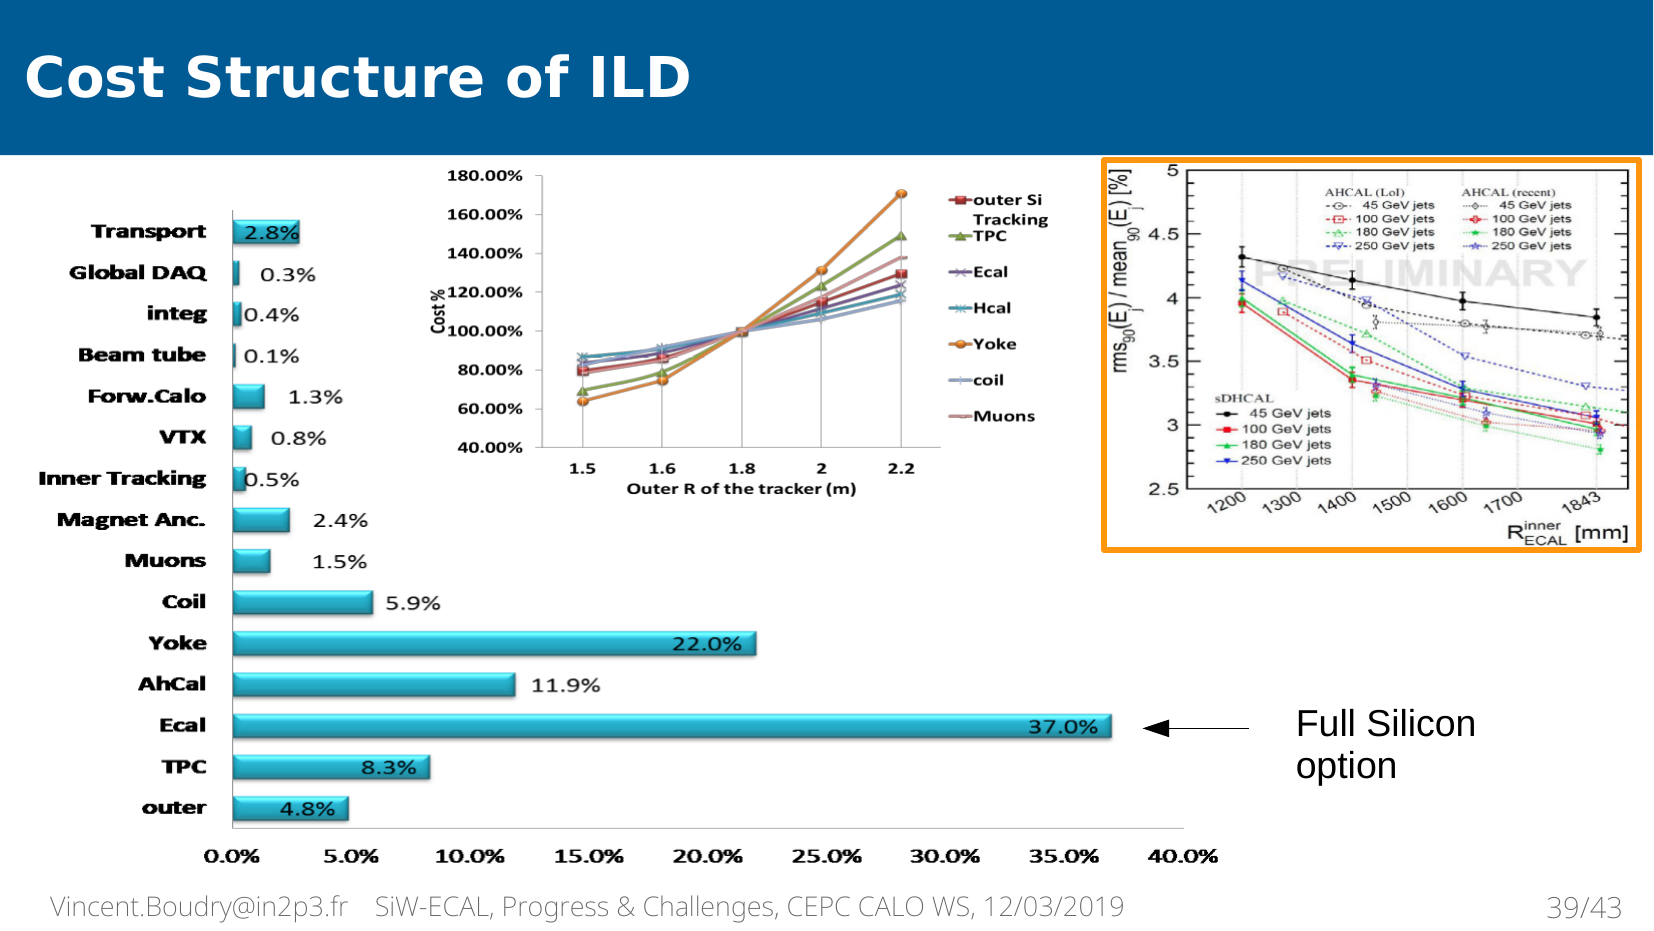

# Cost Structure of ILD
Full Silicon
option
SiW-ECAL, Progress & Challenges, CEPC CALO WS, 12/03/2019
39